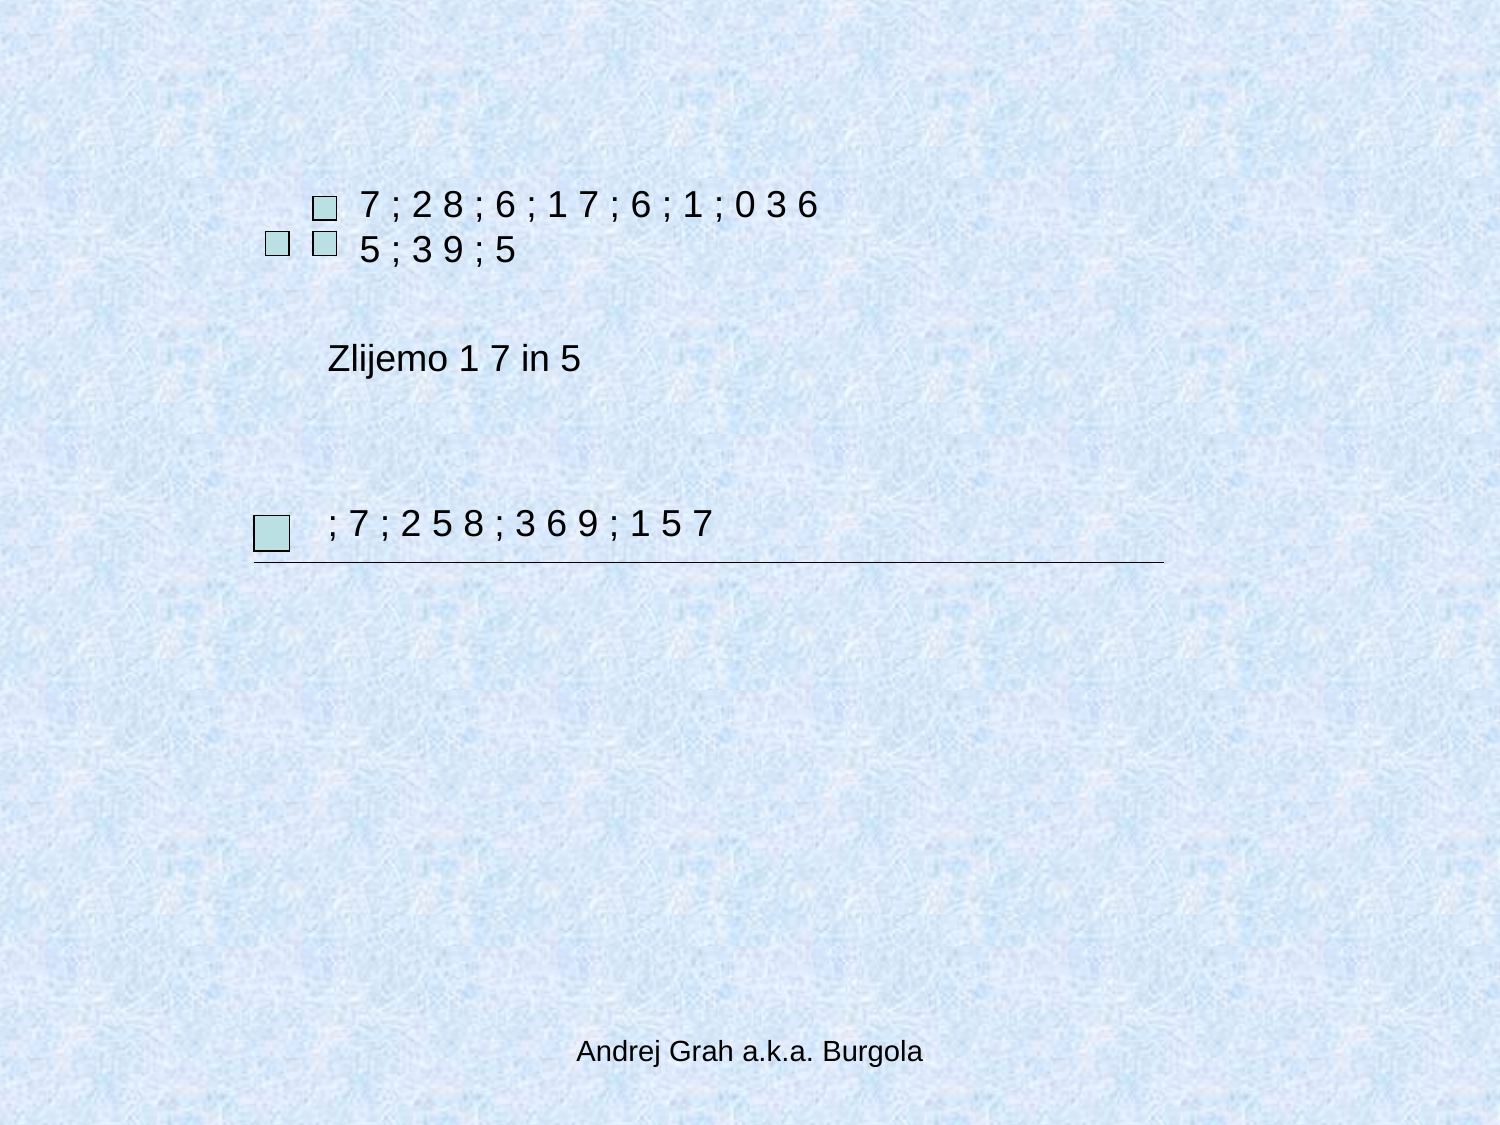

7 ; 2 8 ; 6 ; 1 7 ; 6 ; 1 ; 0 3 6
	5 ; 3 9 ; 5
Zlijemo 1 7 in 5
; 7 ; 2 5 8 ; 3 6 9 ; 1 5 7
Andrej Grah a.k.a. Burgola